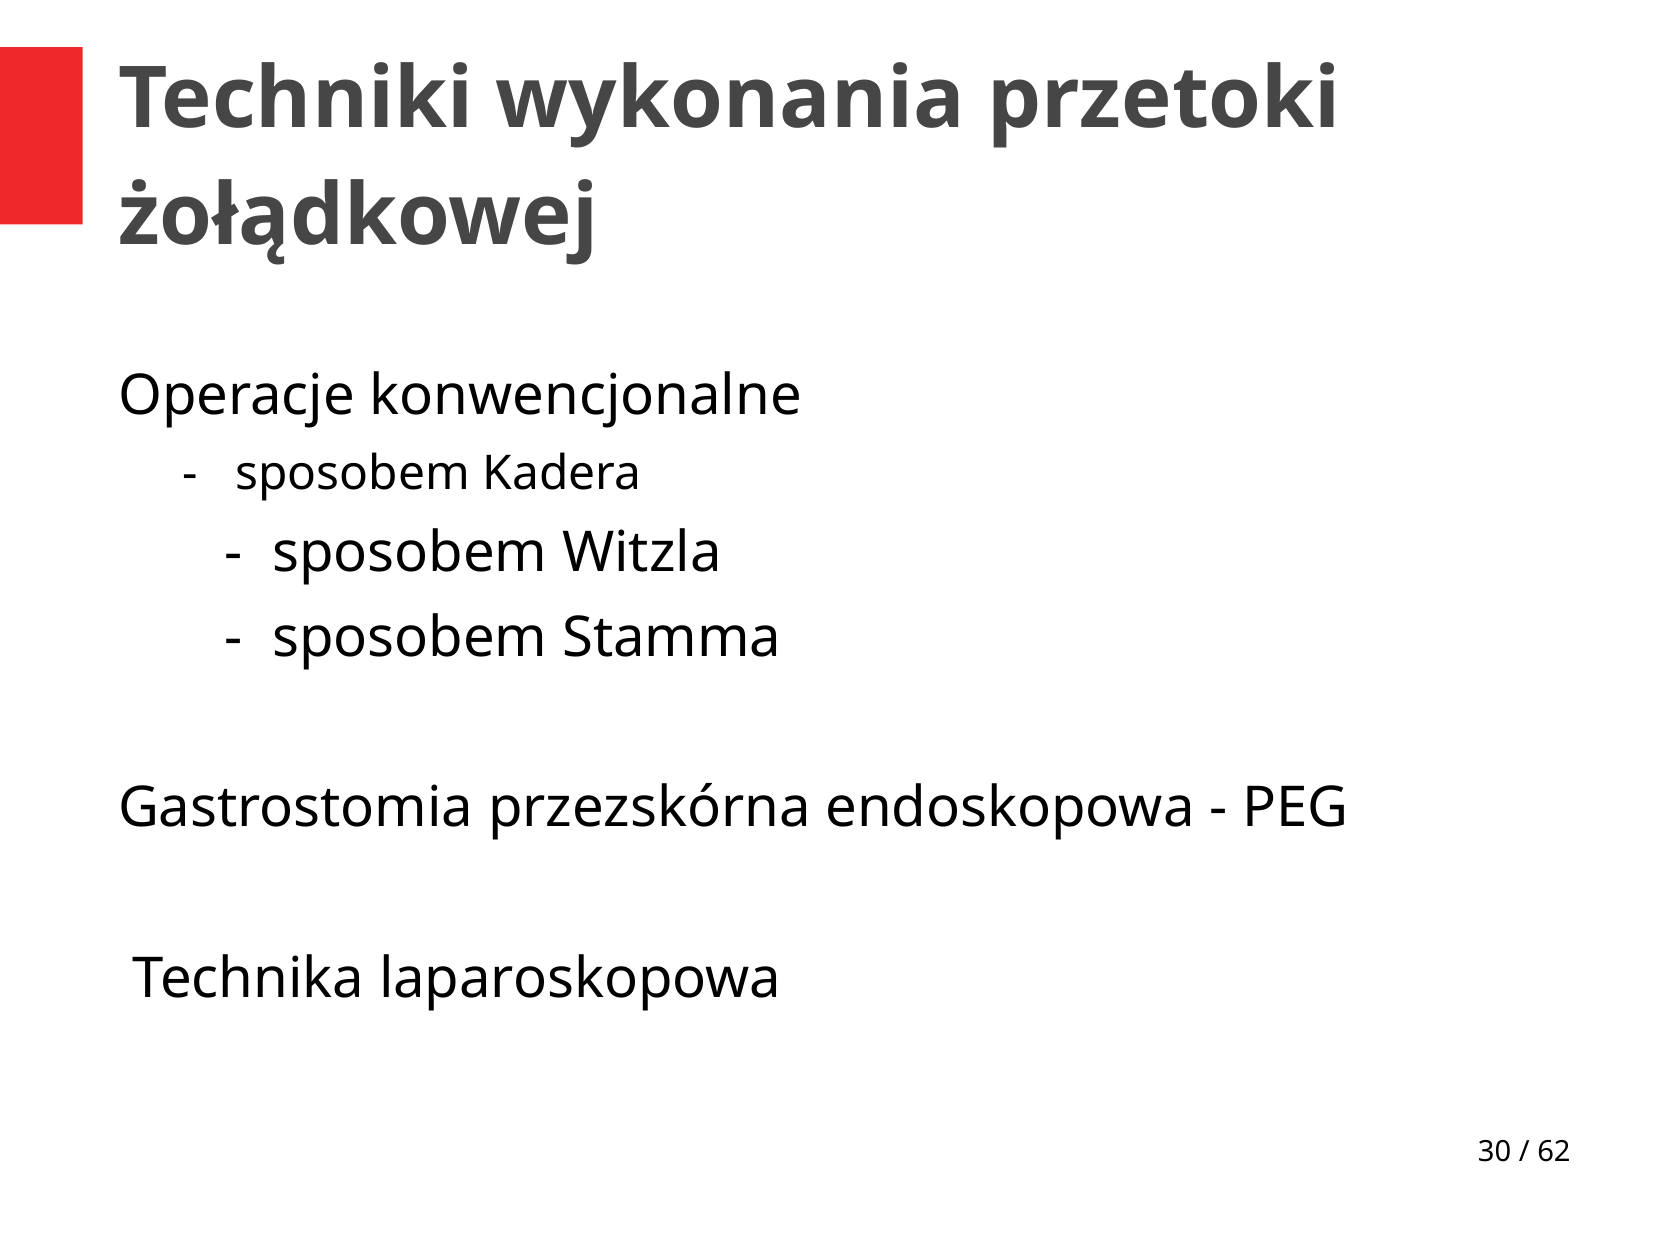

# Techniki wykonania przetoki żołądkowej
Operacje konwencjonalne
- sposobem Kadera
 - sposobem Witzla
 - sposobem Stamma
Gastrostomia przezskórna endoskopowa - PEG
 Technika laparoskopowa
30